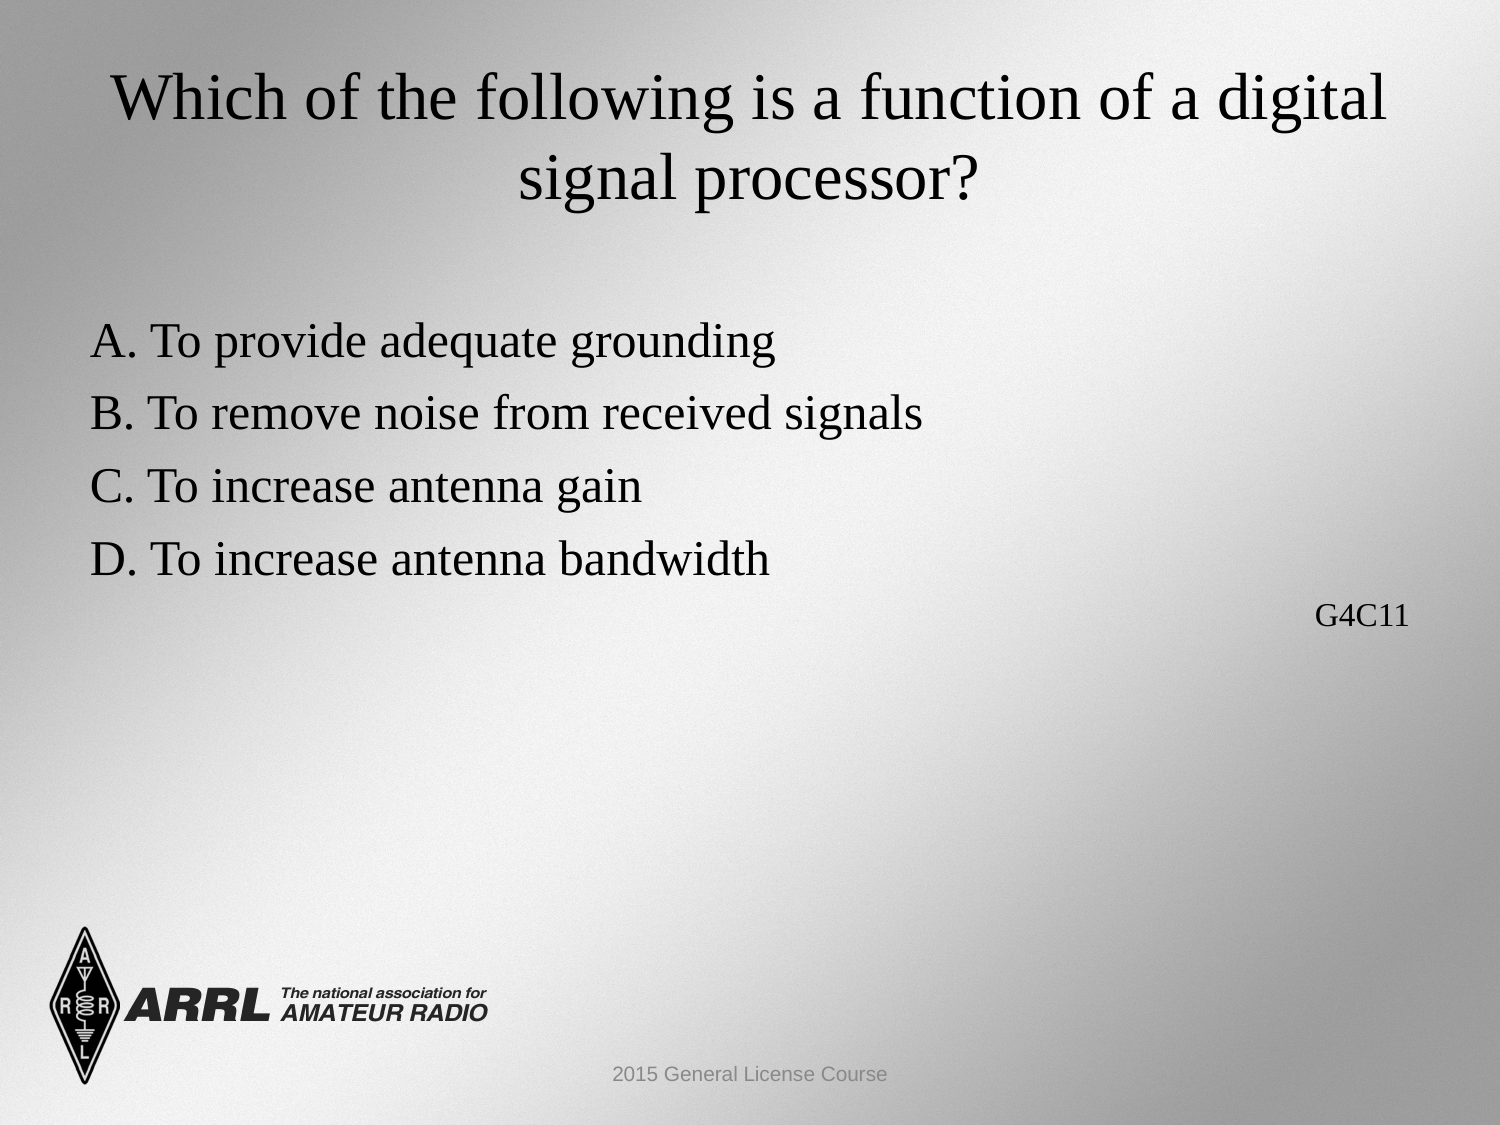

# Which of the following is a function of a digital signal processor?
A. To provide adequate grounding
B. To remove noise from received signals
C. To increase antenna gain
D. To increase antenna bandwidth
 G4C11
2015 General License Course